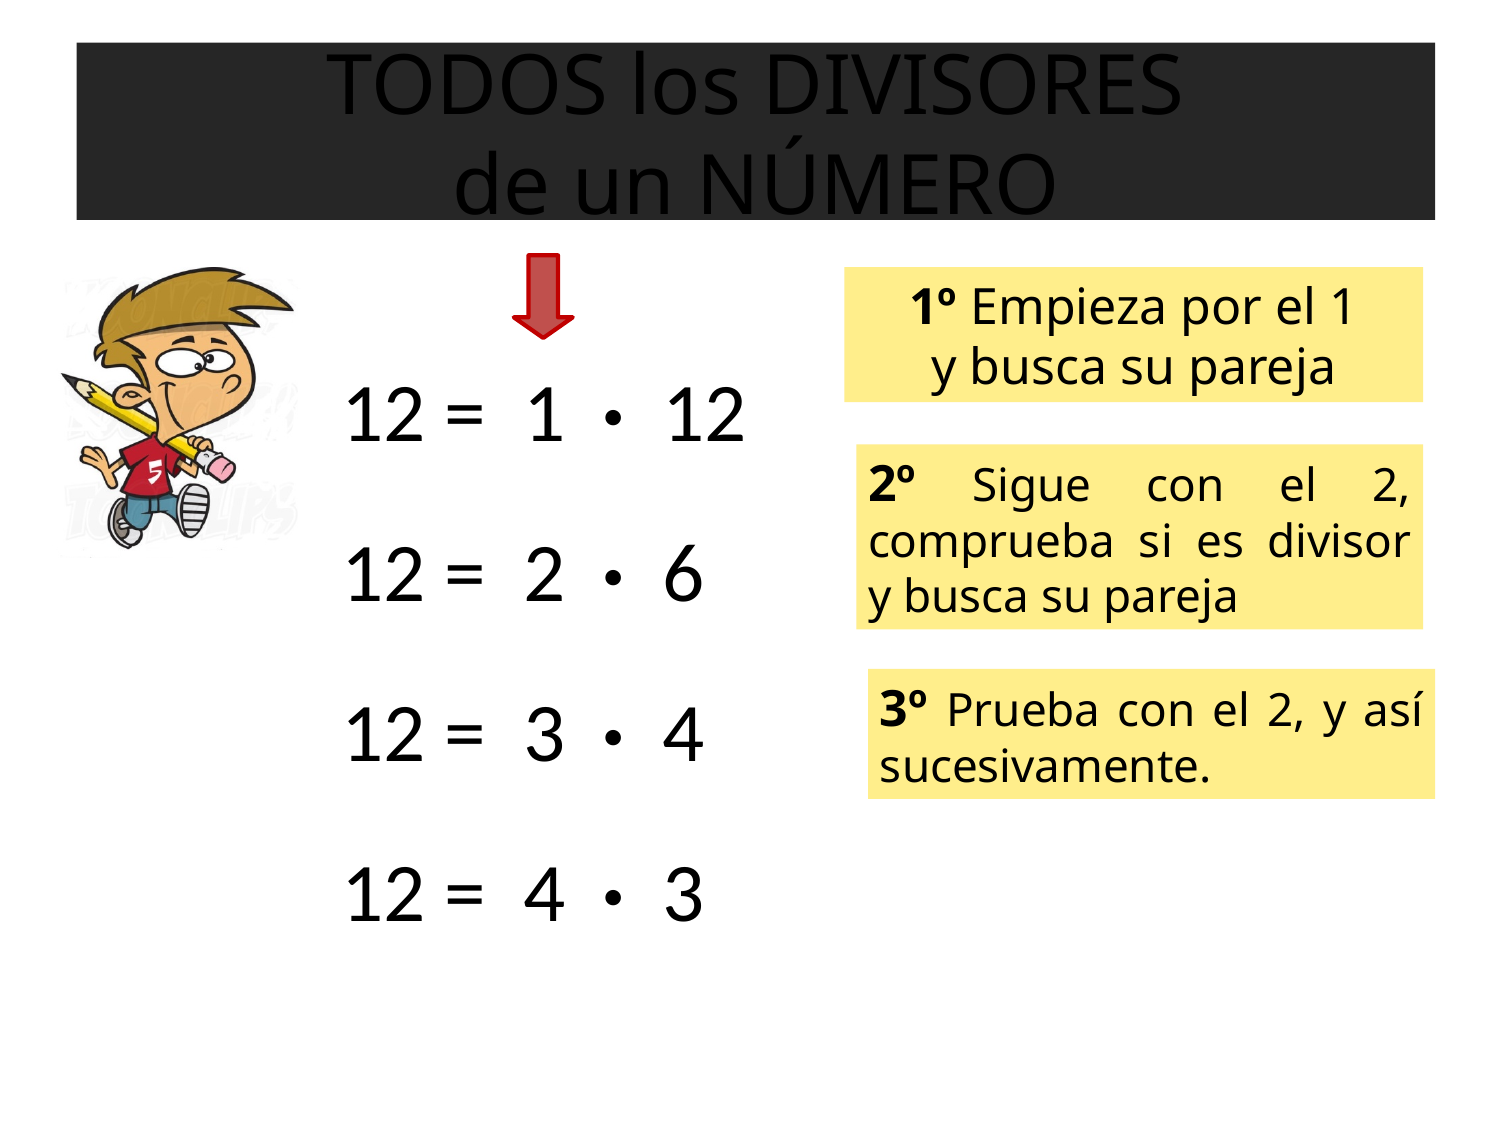

TODOS los DIVISORES
de un NÚMERO
1º Empieza por el 1
y busca su pareja
12 = 1 · 12
12 = 2 · 6
12 = 3 · 4
12 = 4 · 3
2º Sigue con el 2, comprueba si es divisor y busca su pareja
3º Prueba con el 2, y así sucesivamente.